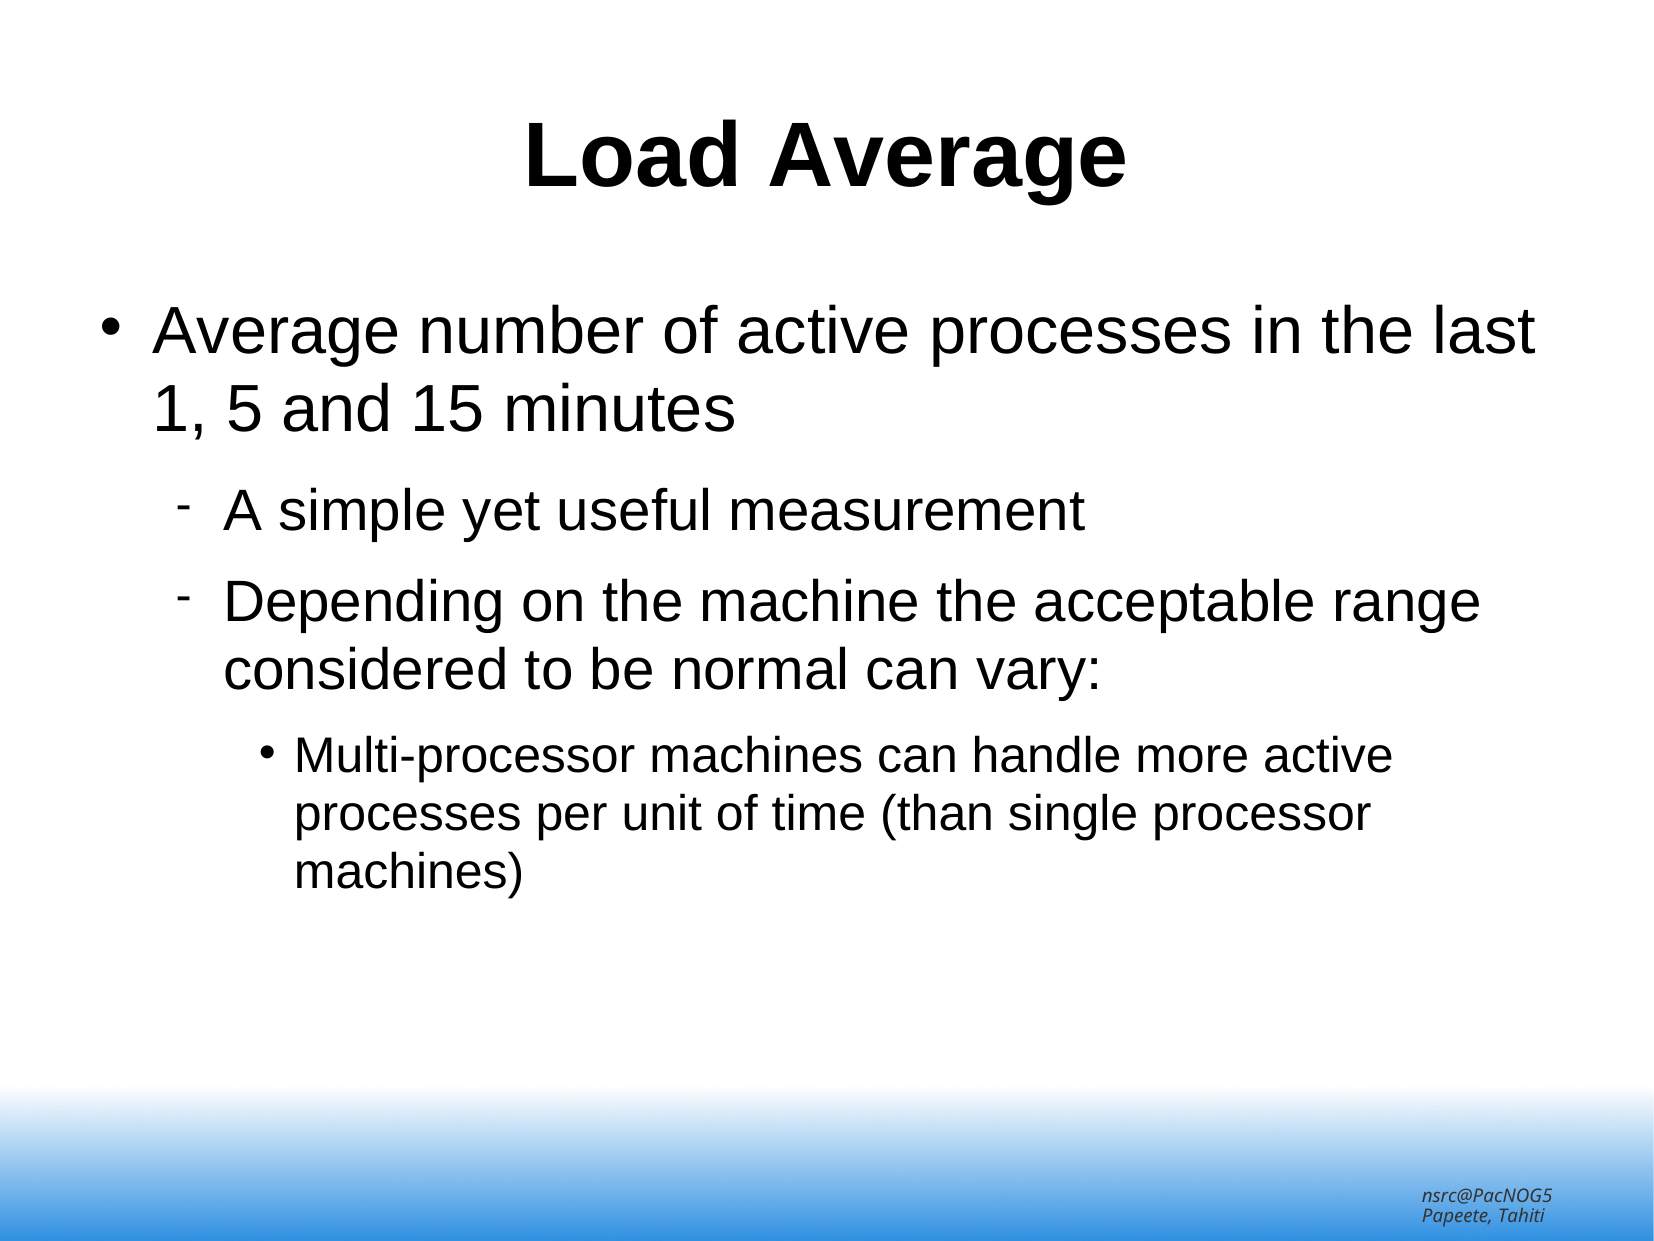

# Load Average
Average number of active processes in the last 1, 5 and 15 minutes
A simple yet useful measurement
Depending on the machine the acceptable range considered to be normal can vary:
Multi-processor machines can handle more active processes per unit of time (than single processor machines)